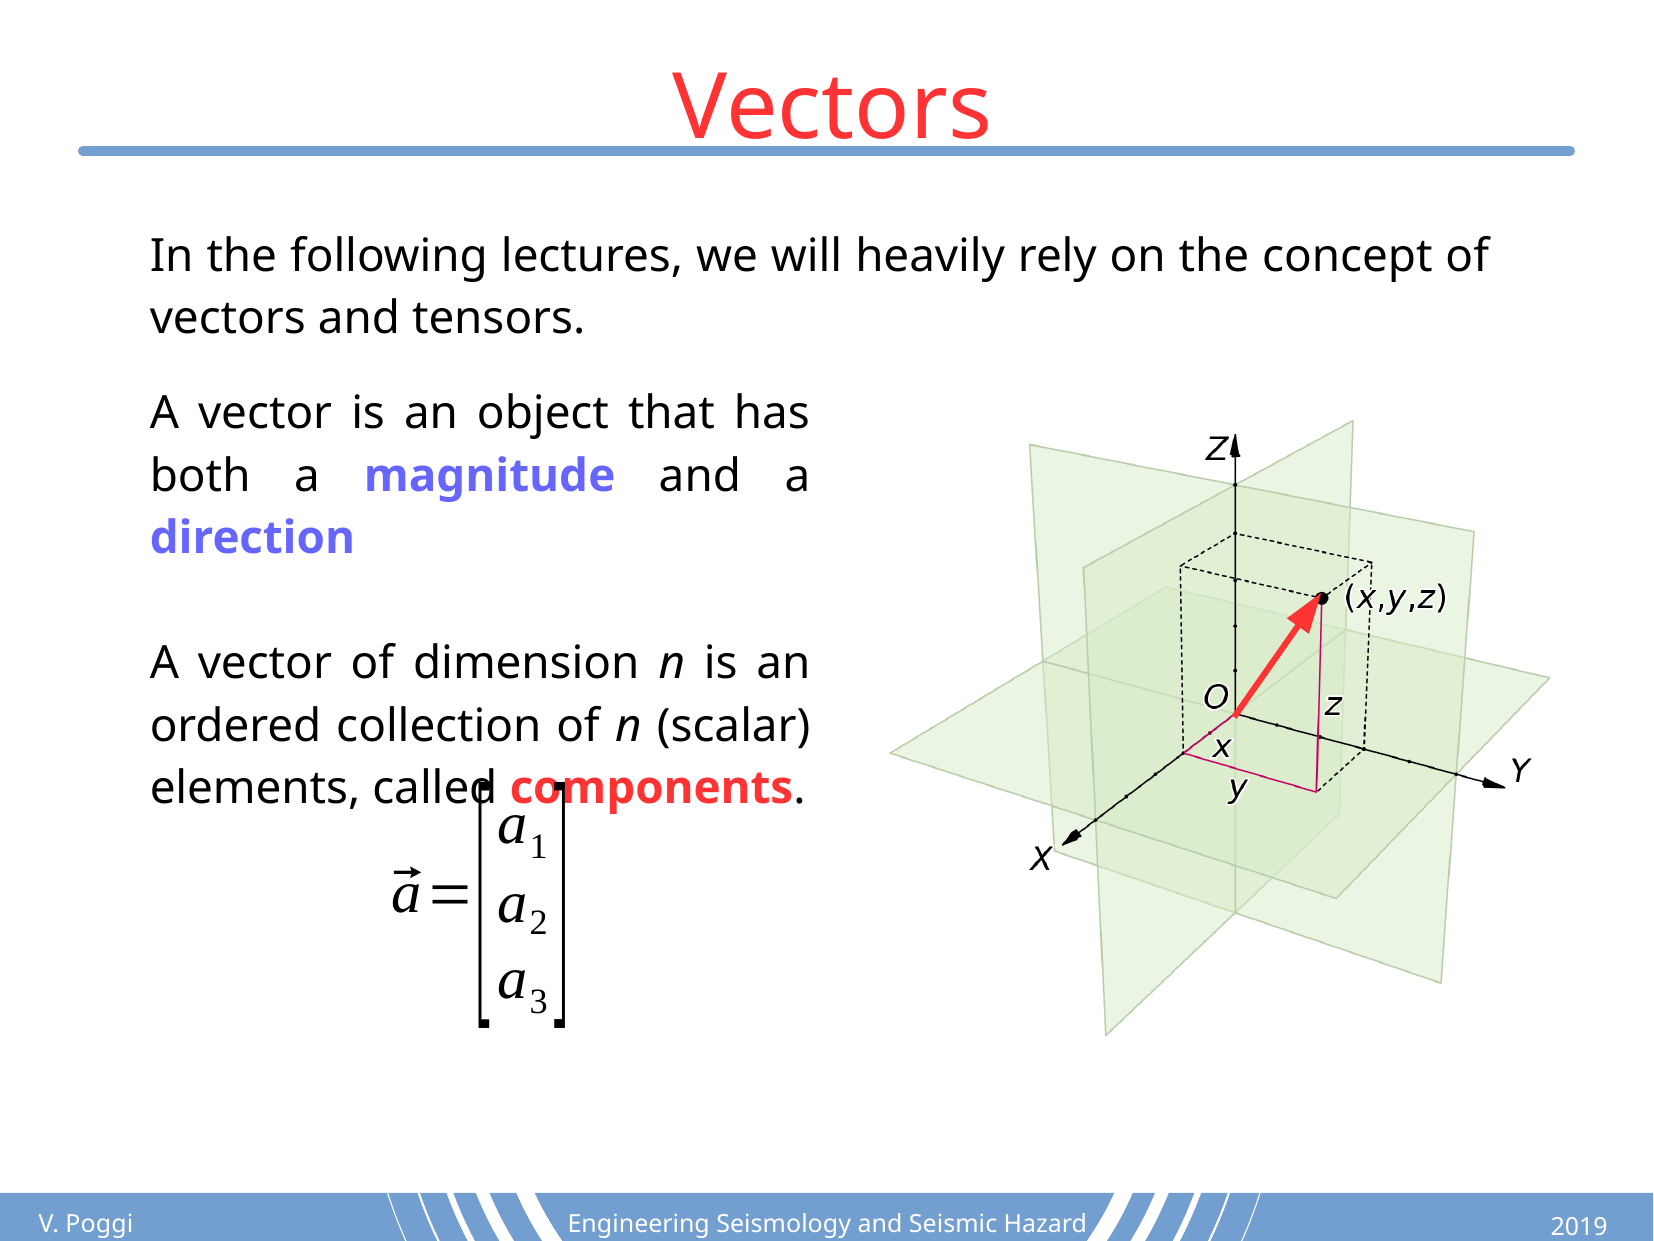

Vectors
In the following lectures, we will heavily rely on the concept of vectors and tensors.
A vector is an object that has both a magnitude and a direction
A vector of dimension n is an ordered collection of n (scalar) elements, called components.